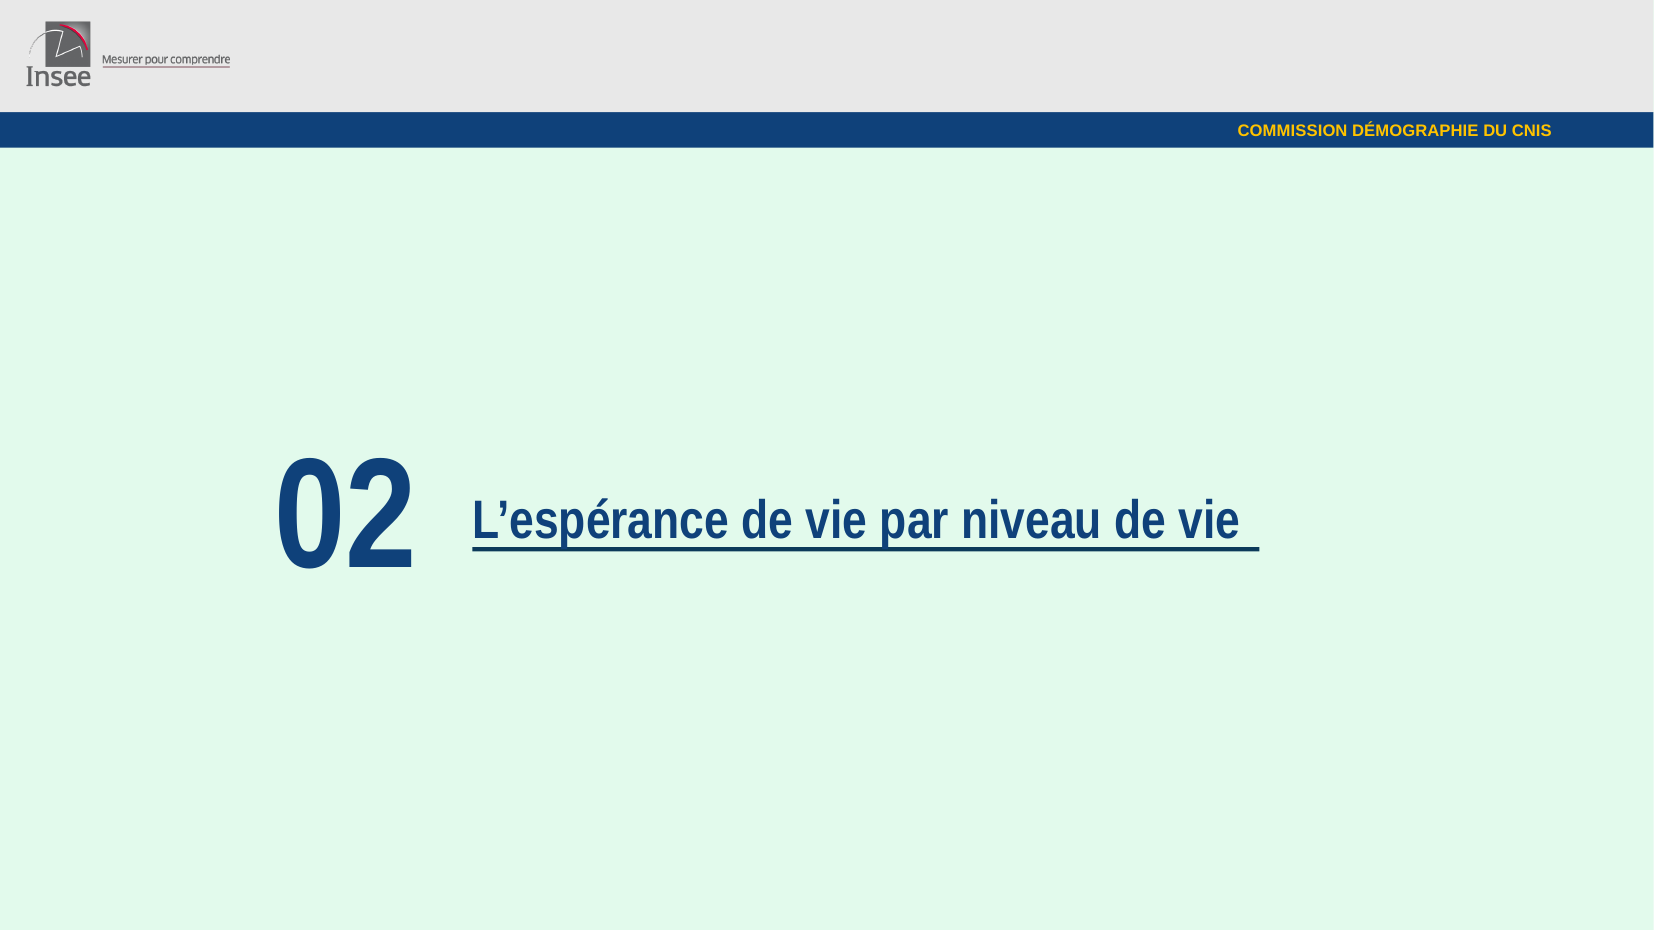

Commission démographie du CnIS
02
# L’espérance de vie par niveau de vie